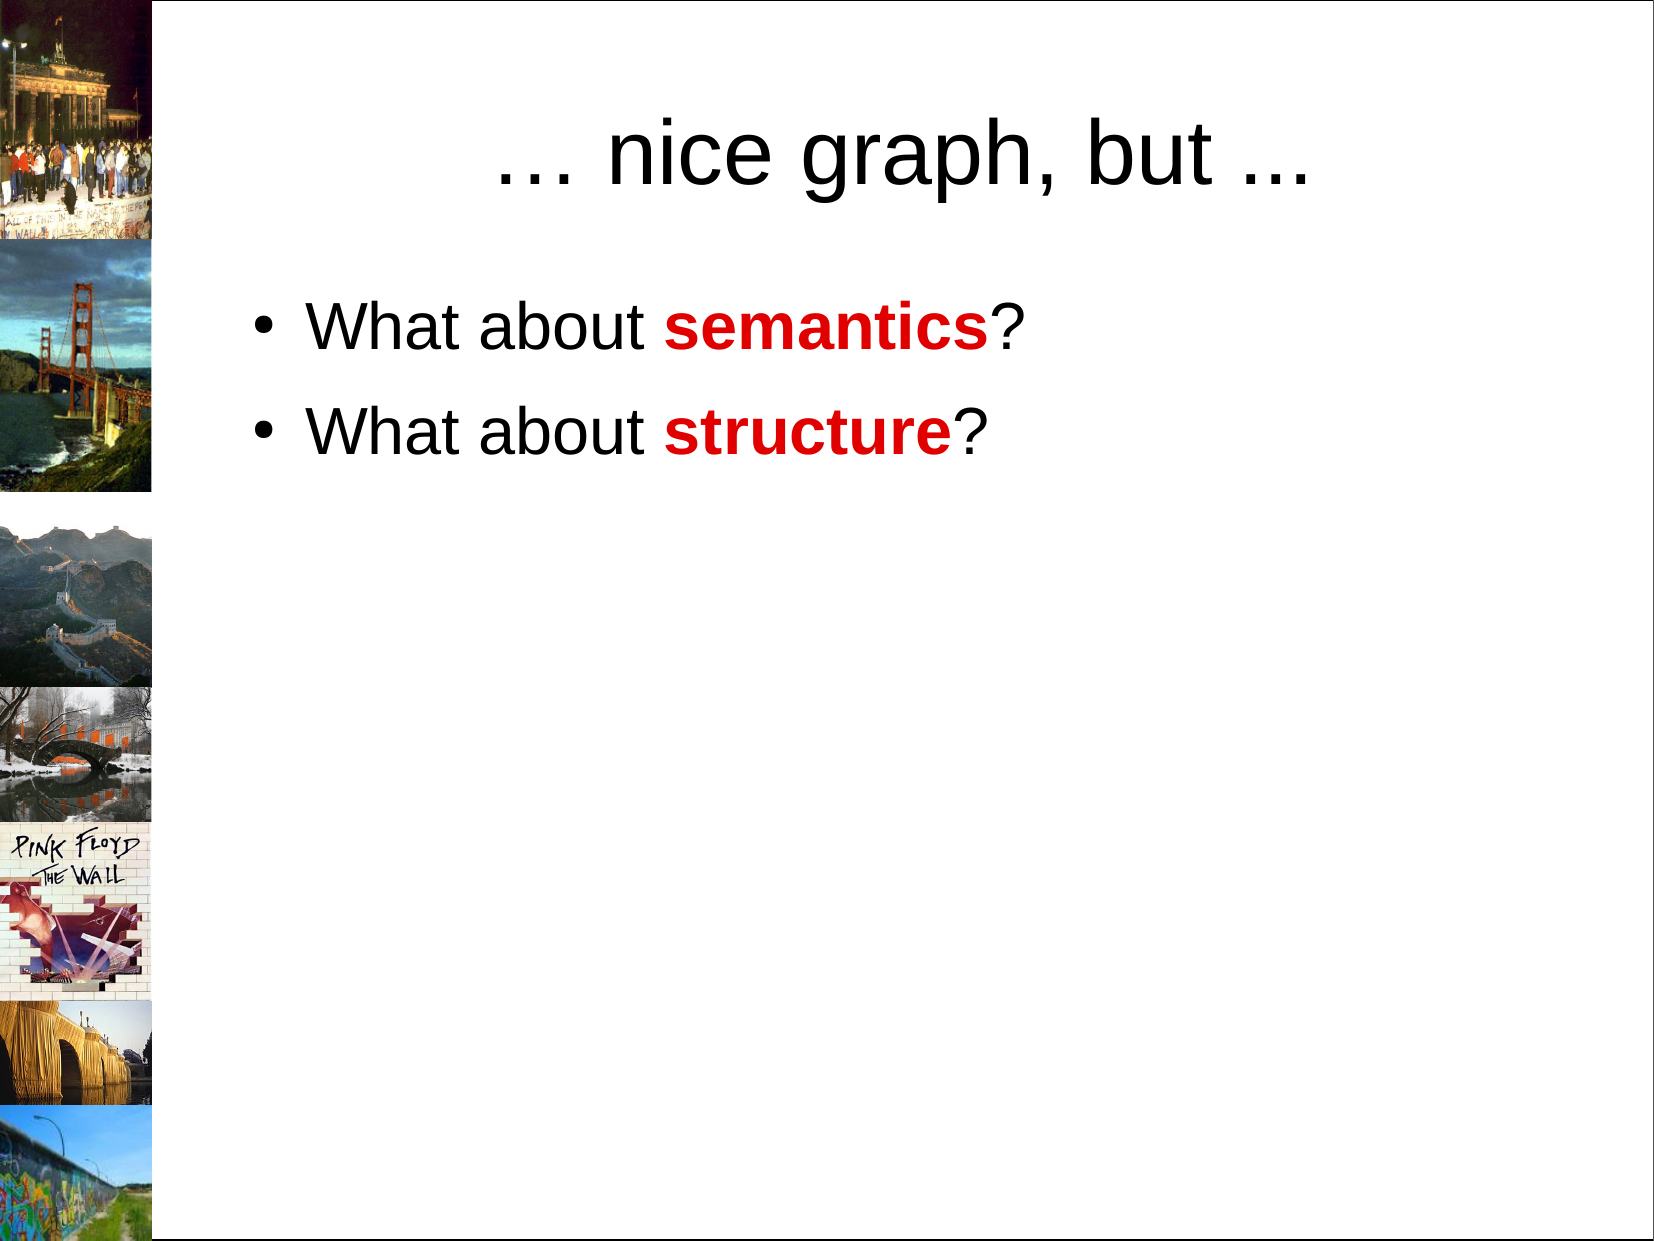

# … nice graph, but ...
What about semantics?
What about structure?